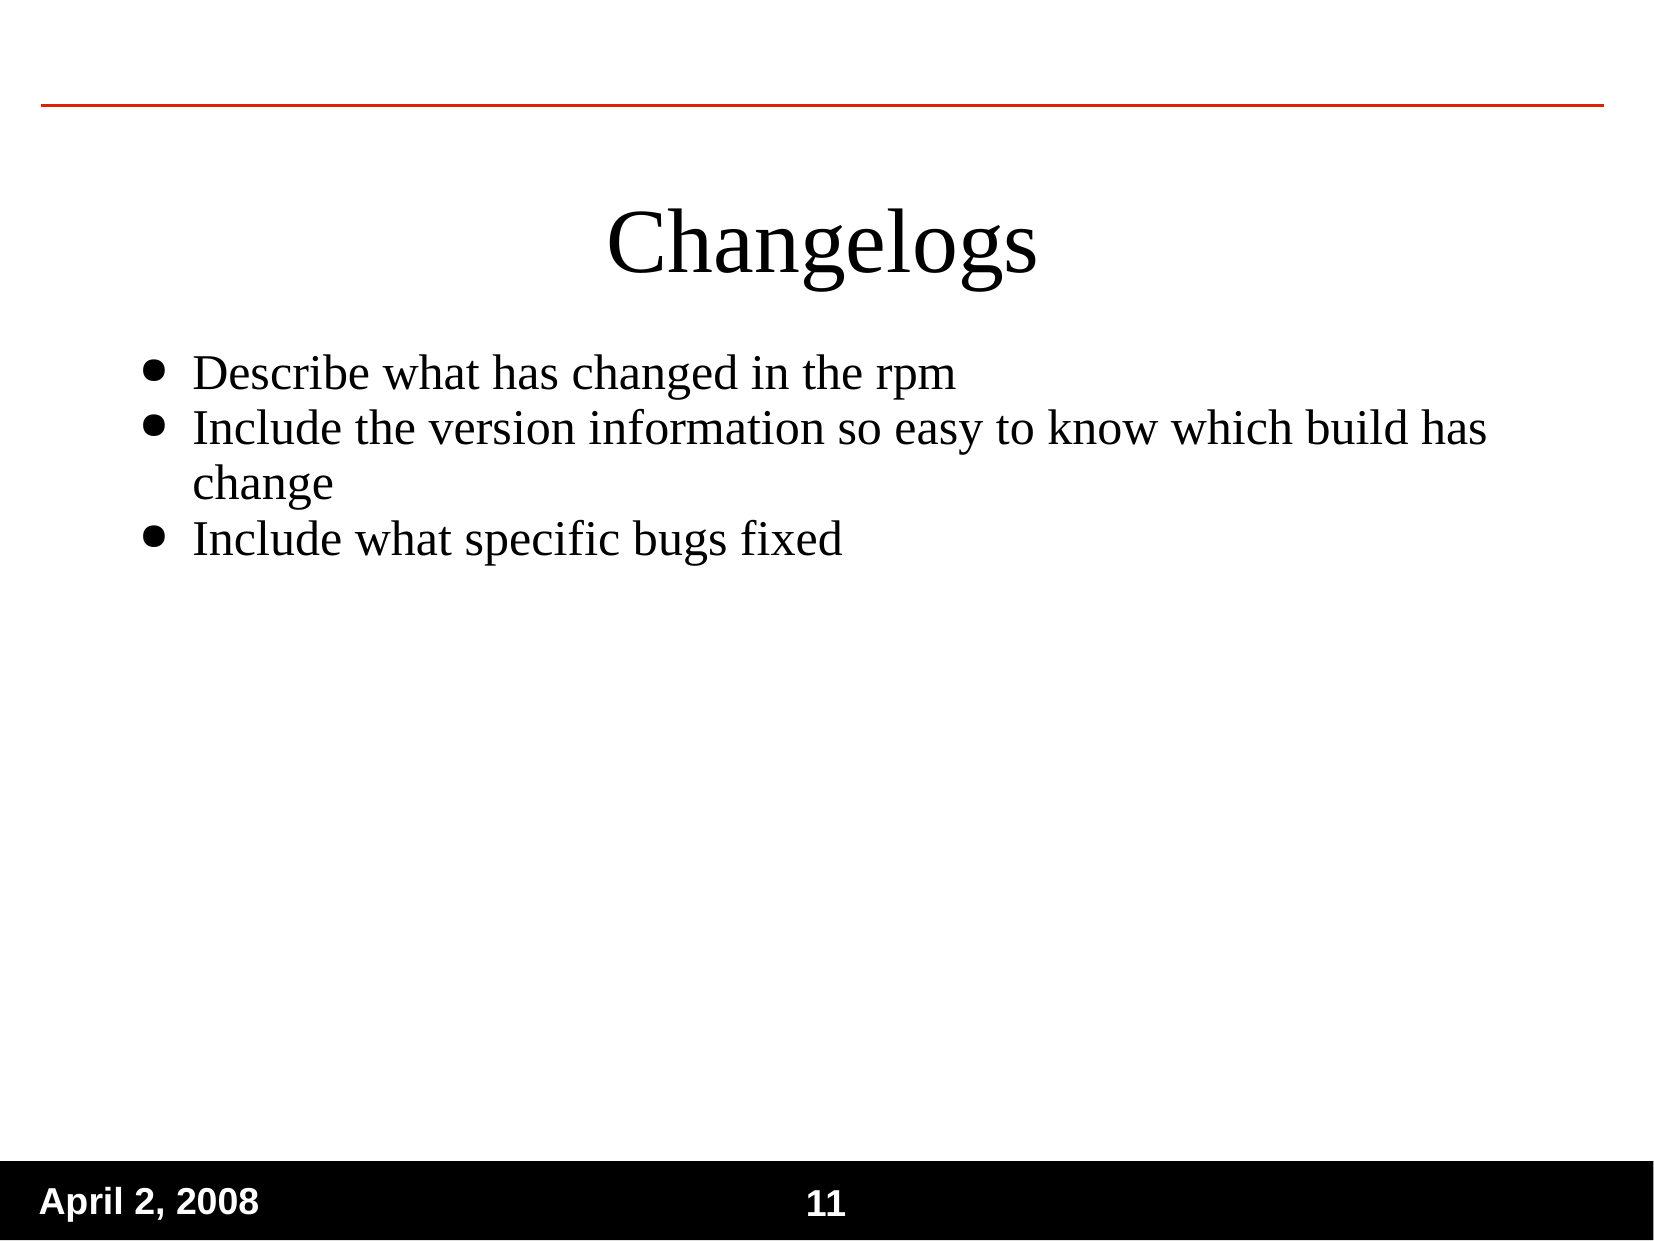

# Changelogs
Describe what has changed in the rpm
Include the version information so easy to know which build has change
Include what specific bugs fixed